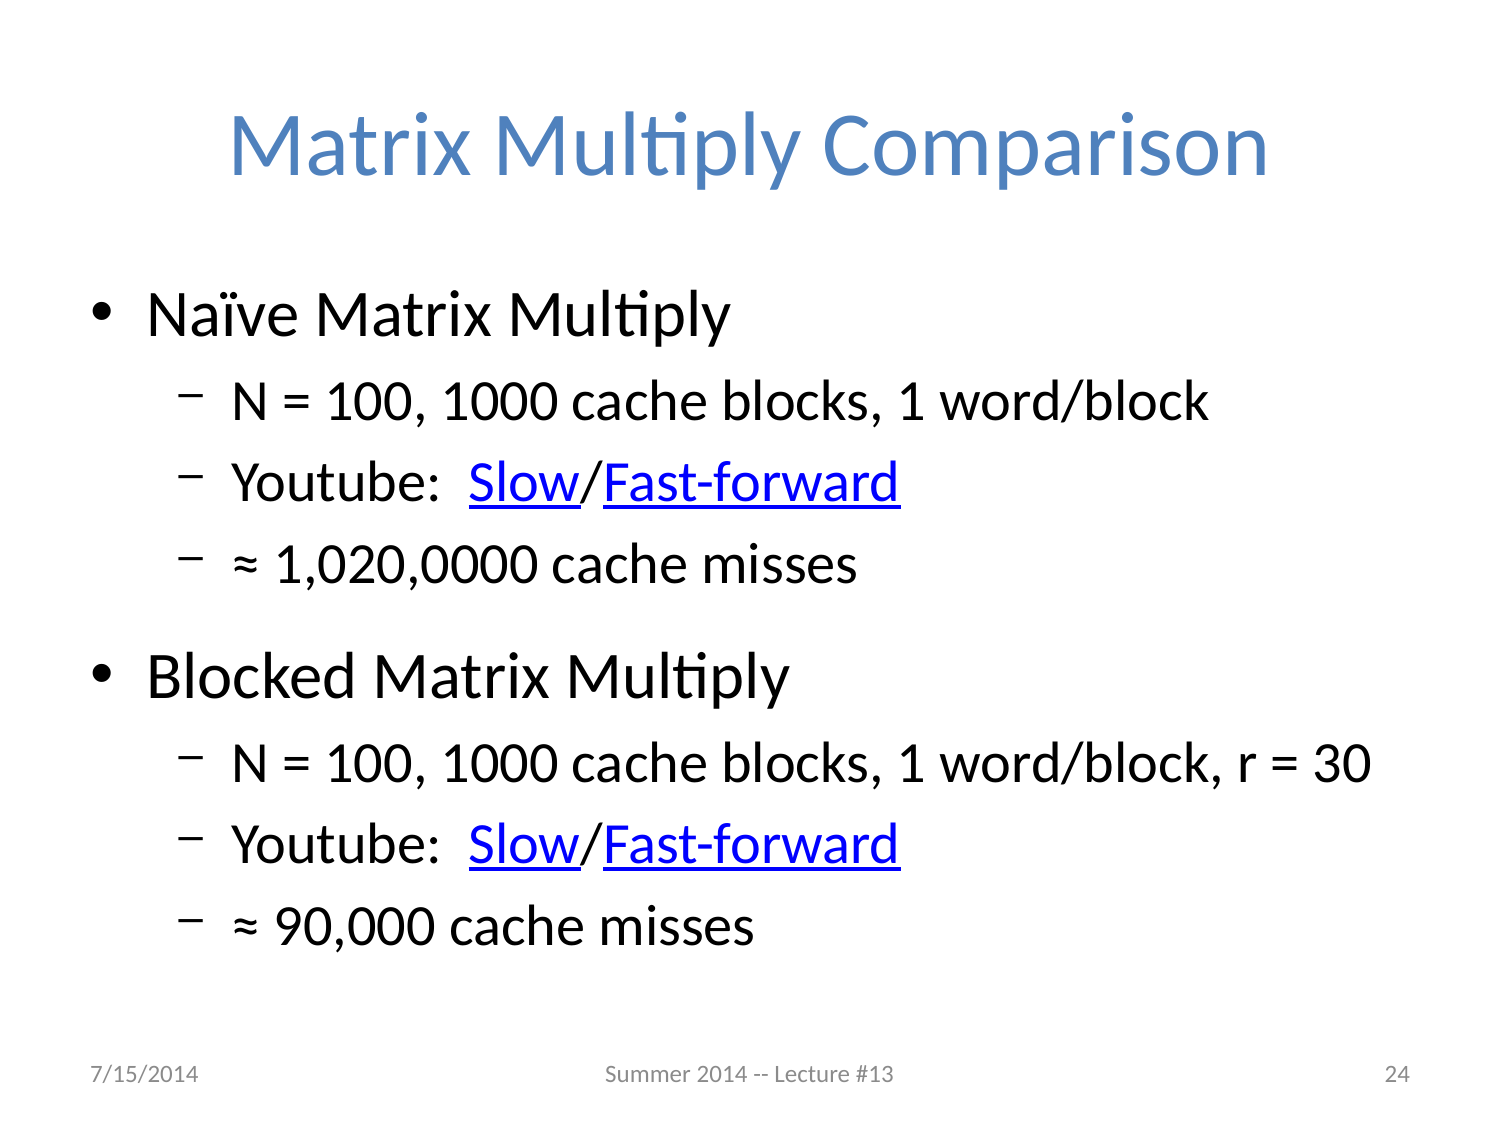

# Matrix Multiply Comparison
Naïve Matrix Multiply
N = 100, 1000 cache blocks, 1 word/block
Youtube: Slow/Fast-forward
≈ 1,020,0000 cache misses
Blocked Matrix Multiply
N = 100, 1000 cache blocks, 1 word/block, r = 30
Youtube: Slow/Fast-forward
≈ 90,000 cache misses
7/15/2014
Summer 2014 -- Lecture #13